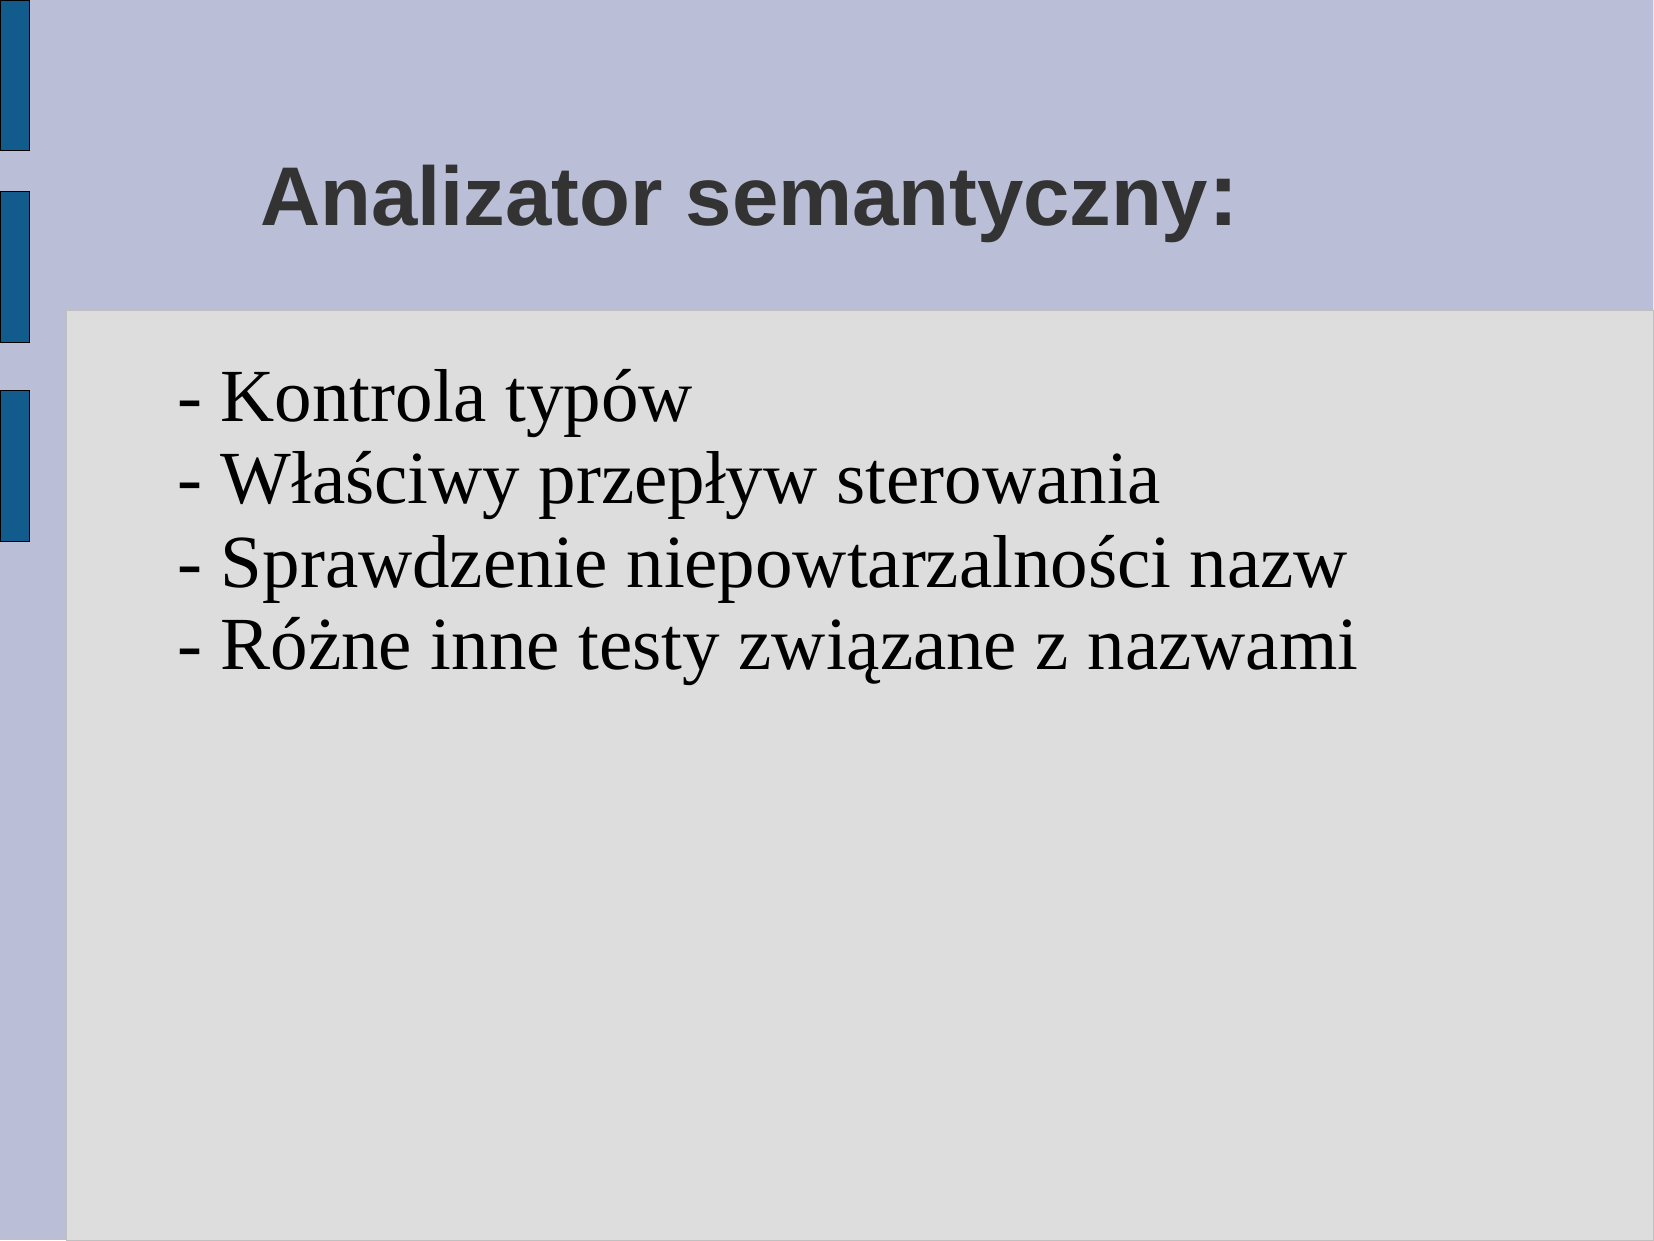

# Analizator semantyczny:
- Kontrola typów
- Właściwy przepływ sterowania
- Sprawdzenie niepowtarzalności nazw
- Różne inne testy związane z nazwami